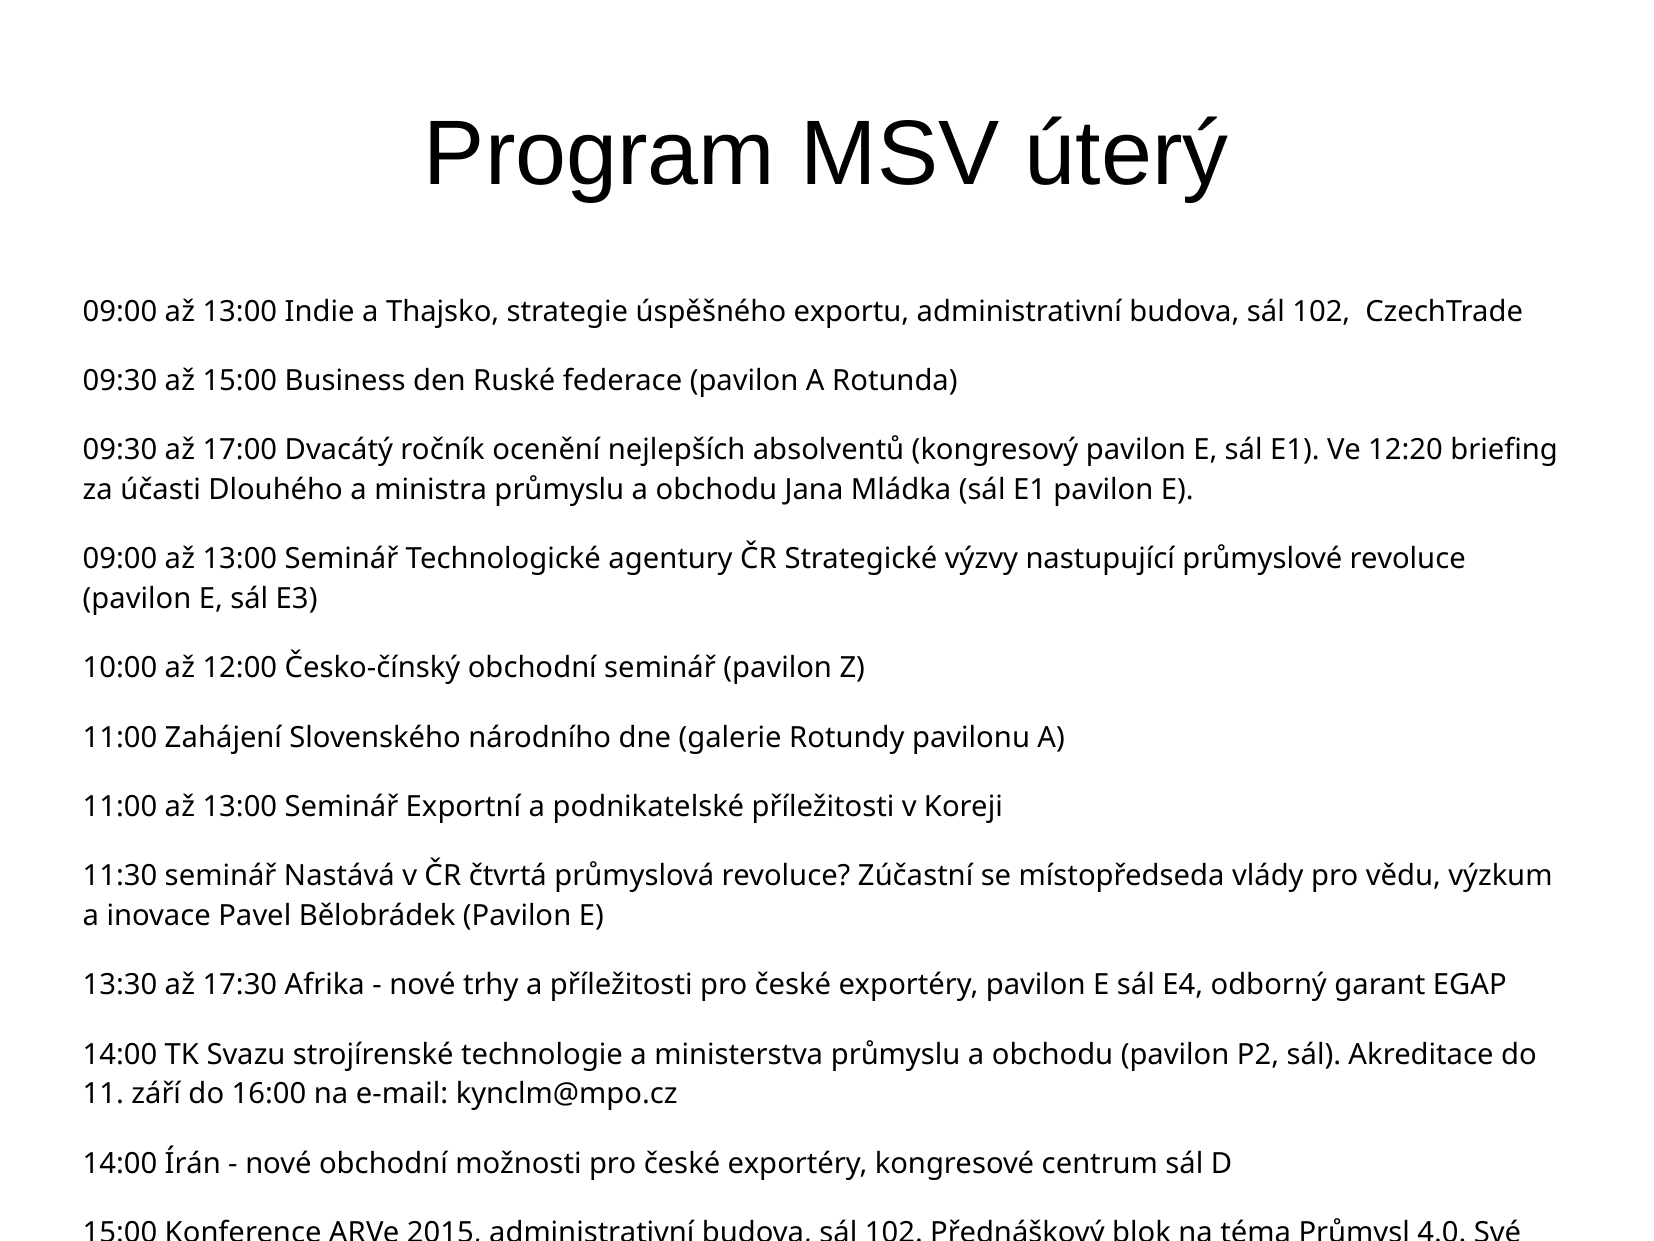

# Program MSV úterý
09:00 až 13:00 Indie a Thajsko, strategie úspěšného exportu, administrativní budova, sál 102, CzechTrade
09:30 až 15:00 Business den Ruské federace (pavilon A Rotunda)
09:30 až 17:00 Dvacátý ročník ocenění nejlepších absolventů (kongresový pavilon E, sál E1). Ve 12:20 briefing za účasti Dlouhého a ministra průmyslu a obchodu Jana Mládka (sál E1 pavilon E).
09:00 až 13:00 Seminář Technologické agentury ČR Strategické výzvy nastupující průmyslové revoluce (pavilon E, sál E3)
10:00 až 12:00 Česko-čínský obchodní seminář (pavilon Z)
11:00 Zahájení Slovenského národního dne (galerie Rotundy pavilonu A)
11:00 až 13:00 Seminář Exportní a podnikatelské příležitosti v Koreji
11:30 seminář Nastává v ČR čtvrtá průmyslová revoluce? Zúčastní se místopředseda vlády pro vědu, výzkum a inovace Pavel Bělobrádek (Pavilon E)
13:30 až 17:30 Afrika - nové trhy a příležitosti pro české exportéry, pavilon E sál E4, odborný garant EGAP
14:00 TK Svazu strojírenské technologie a ministerstva průmyslu a obchodu (pavilon P2, sál). Akreditace do 11. září do 16:00 na e-mail: kynclm@mpo.cz
14:00 Írán - nové obchodní možnosti pro české exportéry, kongresové centrum sál D
15:00 Konference ARVe 2015, administrativní budova, sál 102. Přednáškový blok na téma Průmysl 4.0. Své referáty přednese např. Jan Mládek, ministr průmyslu a obchodu